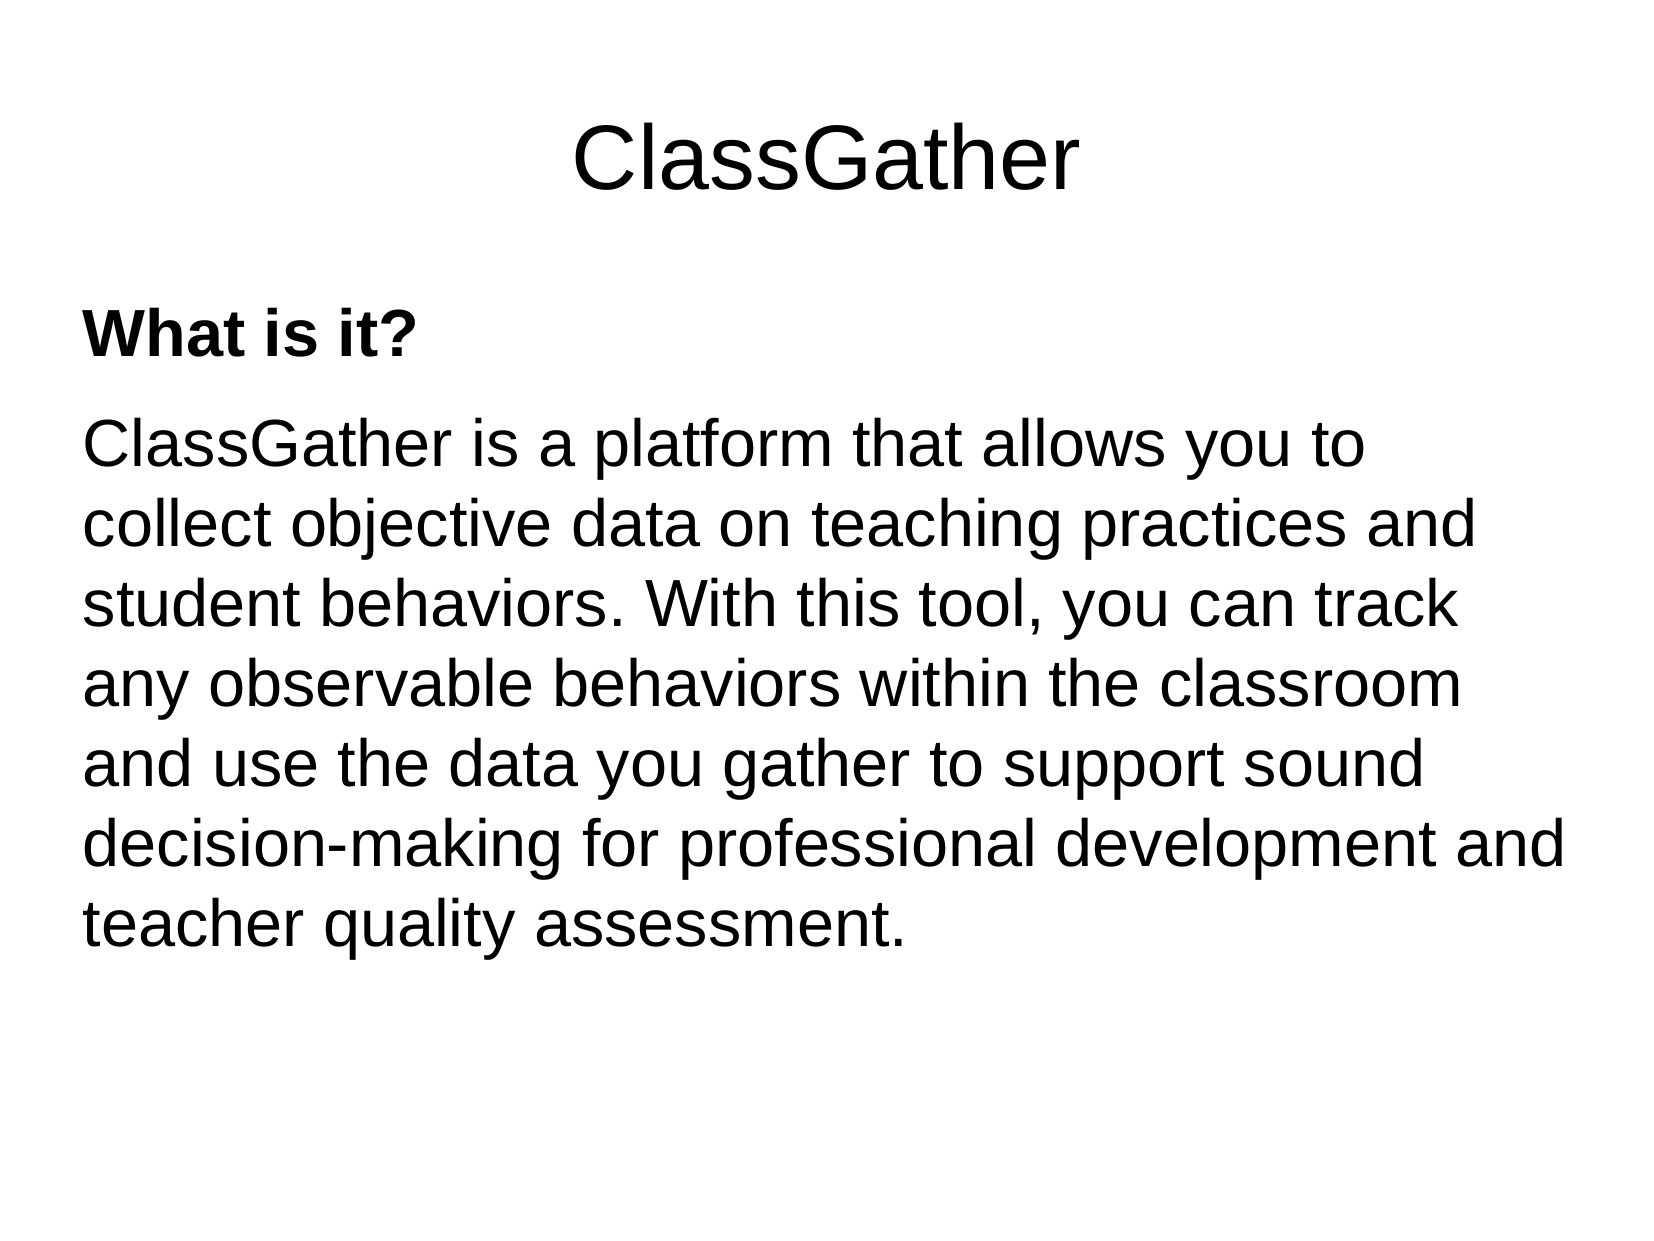

# ClassGather
What is it?
ClassGather is a platform that allows you to collect objective data on teaching practices and student behaviors. With this tool, you can track any observable behaviors within the classroom and use the data you gather to support sound decision-making for professional development and teacher quality assessment.